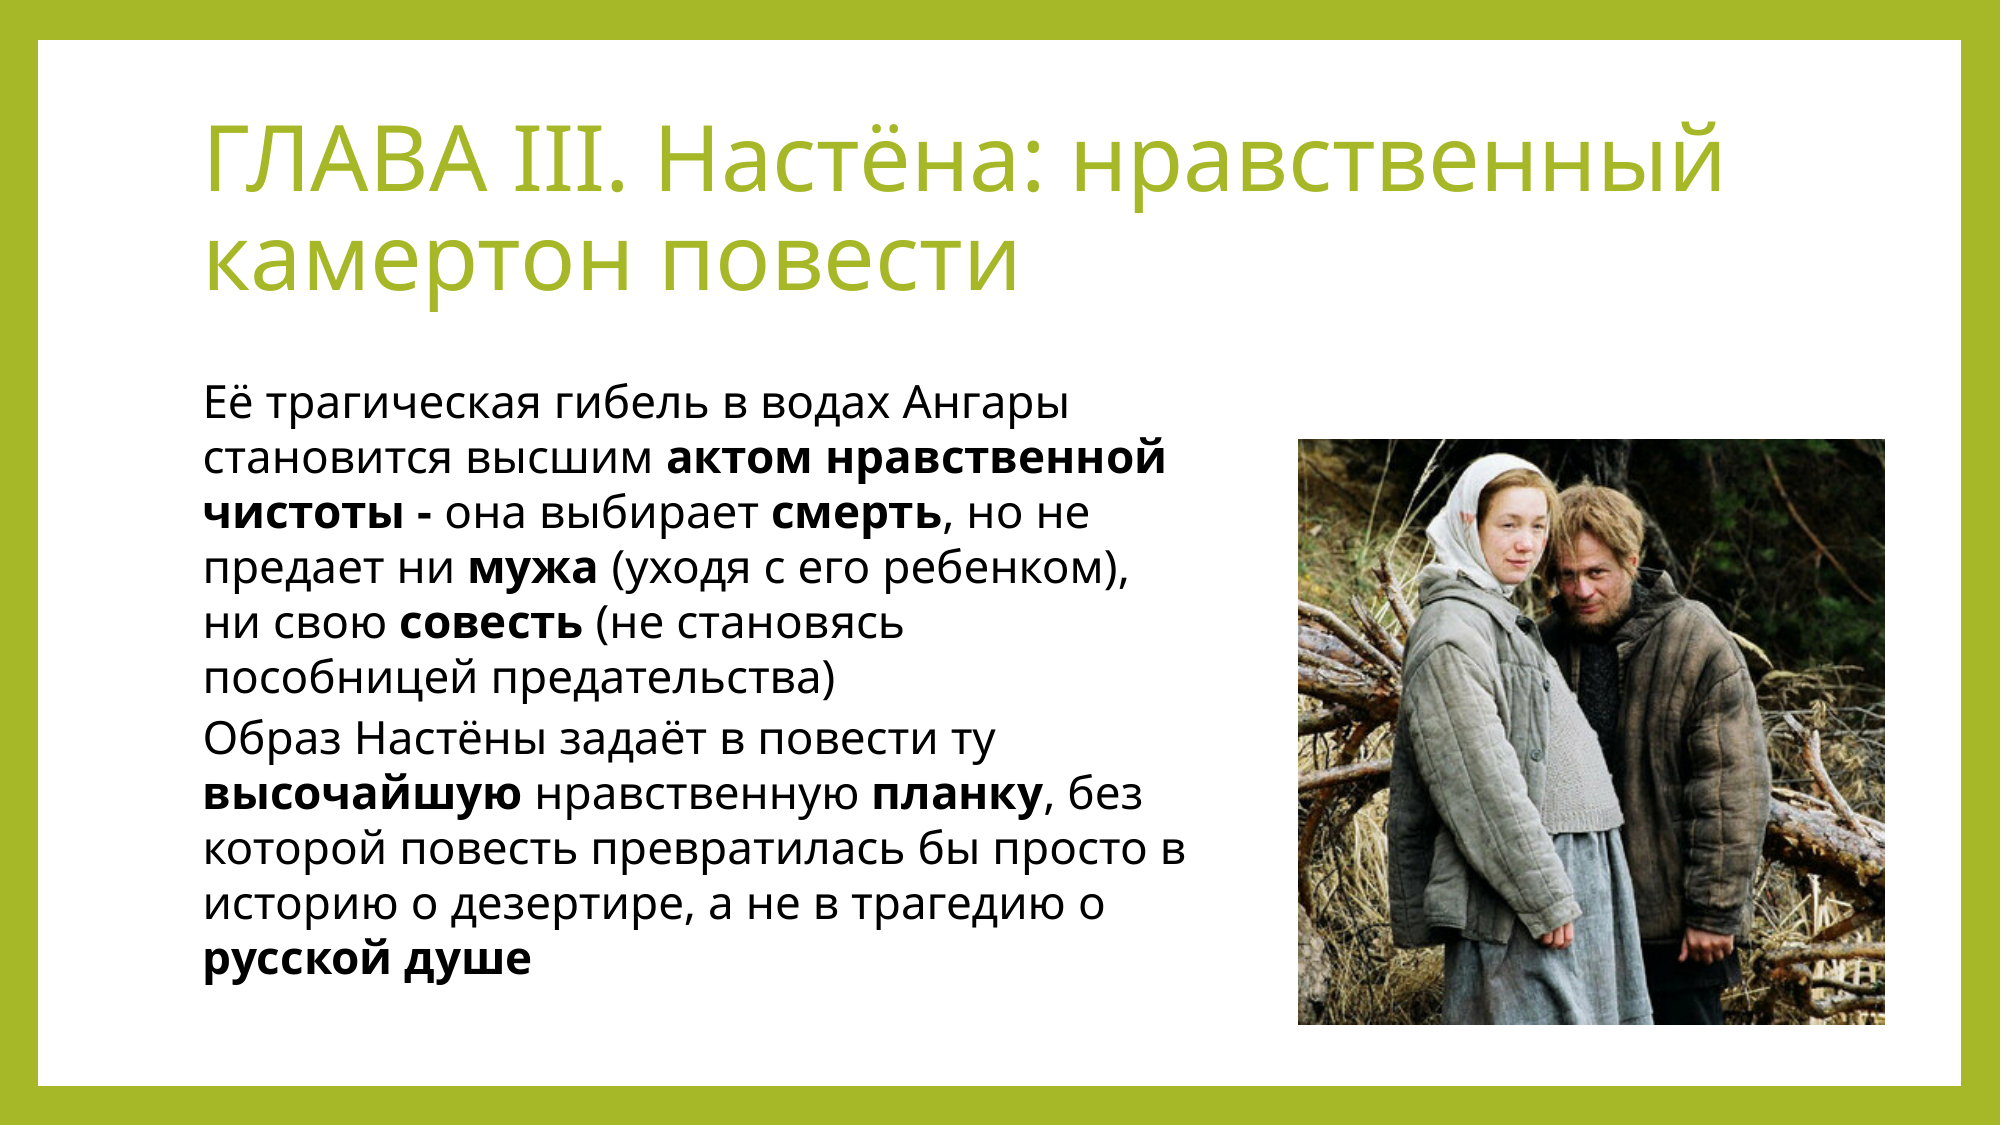

# ГЛАВА III. Настёна: нравственный камертон повести
Её трагическая гибель в водах Ангары становится высшим актом нравственной чистоты - она выбирает смерть, но не предает ни мужа (уходя с его ребенком), ни свою совесть (не становясь пособницей предательства)
Образ Настёны задаёт в повести ту высочайшую нравственную планку, без которой повесть превратилась бы просто в историю о дезертире, а не в трагедию о русской душе